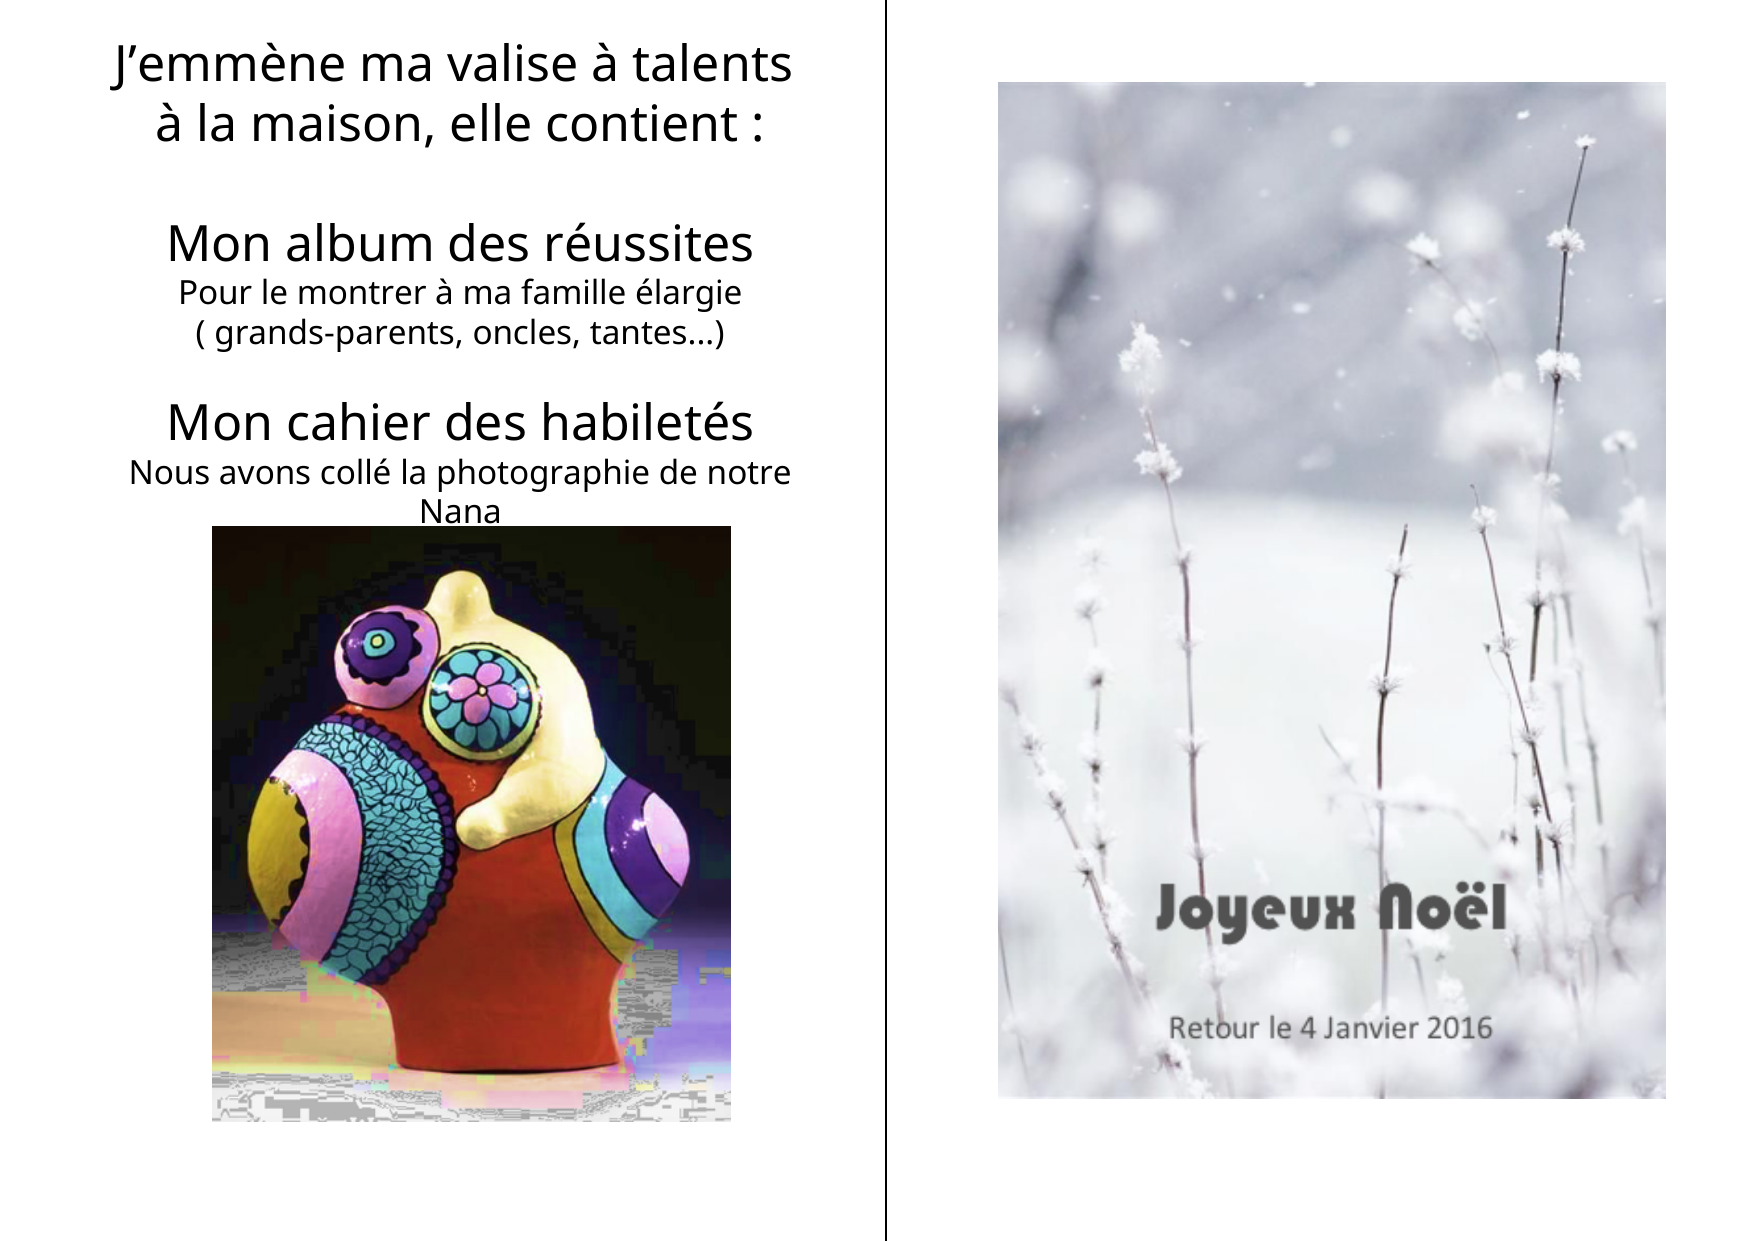

J’emmène ma valise à talents
à la maison, elle contient :
Mon album des réussites
Pour le montrer à ma famille élargie
( grands-parents, oncles, tantes...)
Mon cahier des habiletés
Nous avons collé la photographie de notre Nana